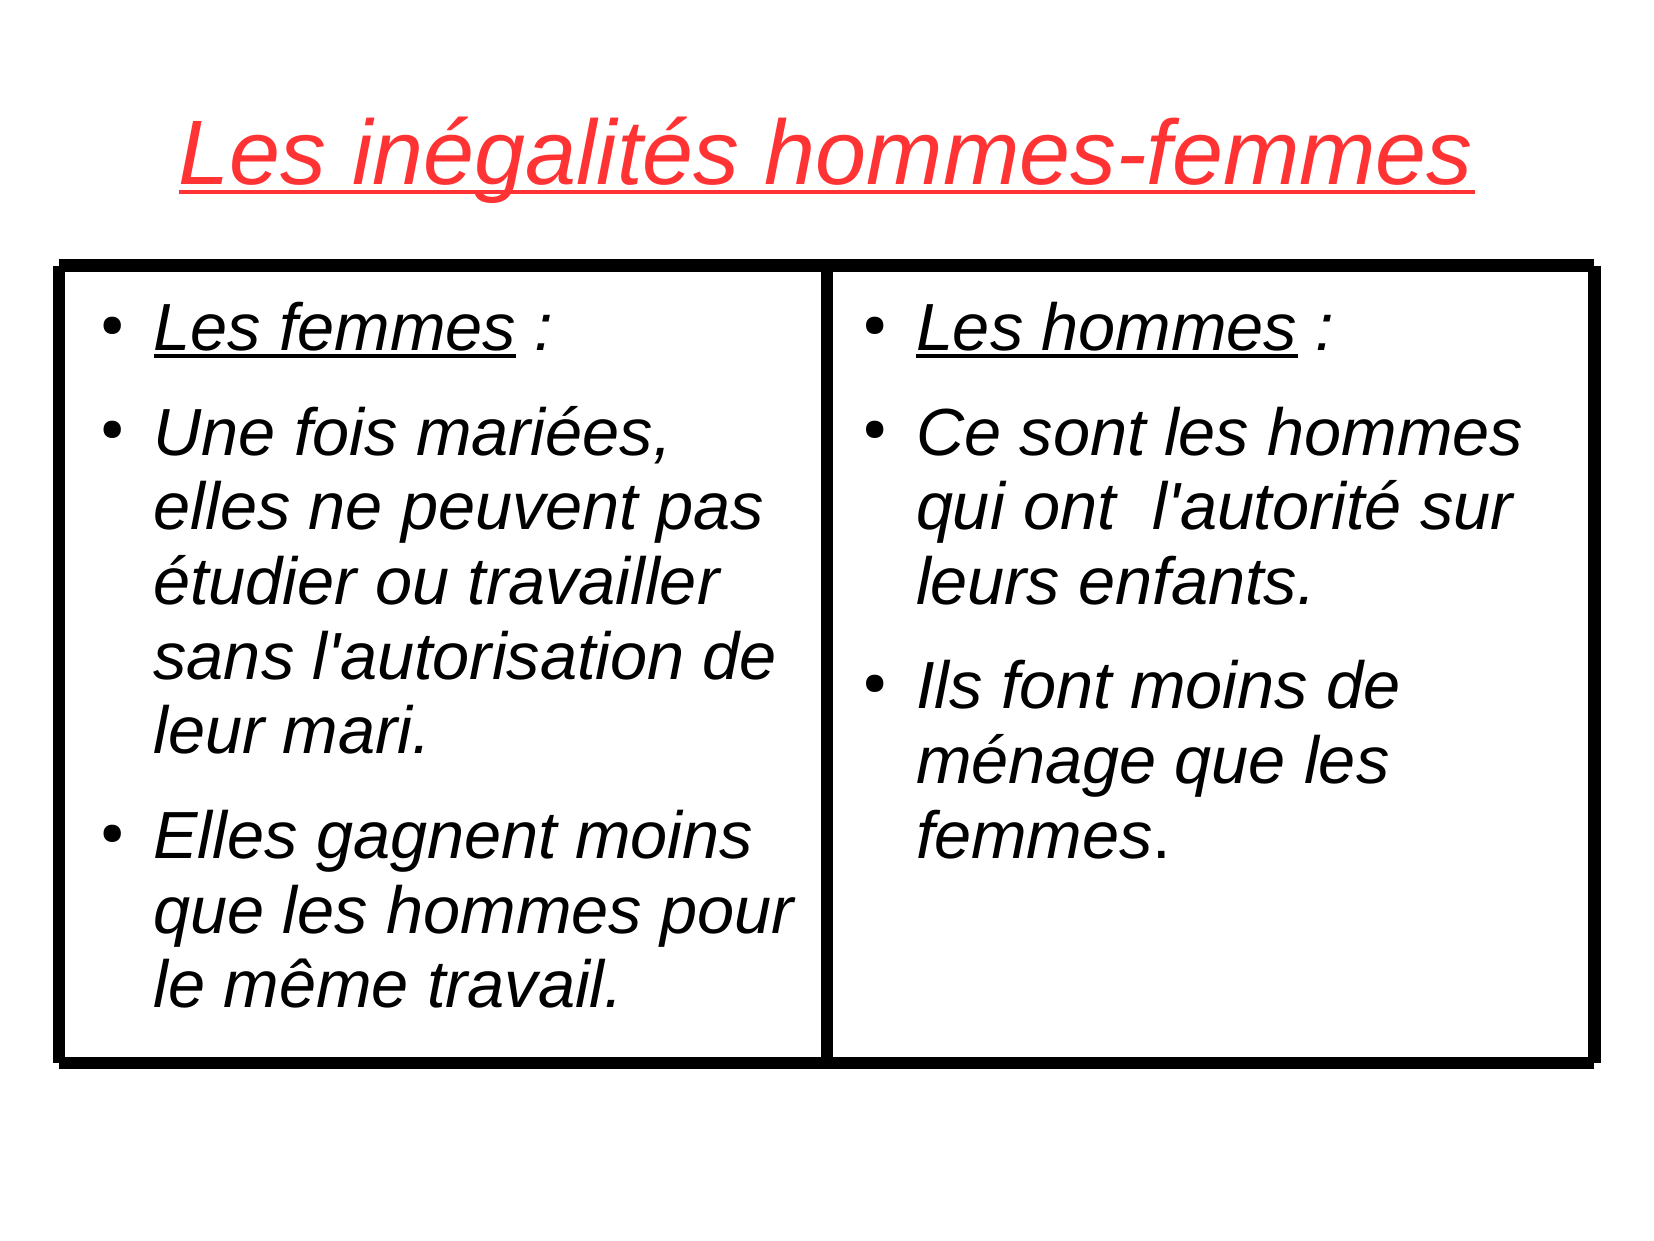

# Les inégalités hommes-femmes
Les femmes :
Une fois mariées, elles ne peuvent pas étudier ou travailler sans l'autorisation de leur mari.
Elles gagnent moins que les hommes pour le même travail.
Les hommes :
Ce sont les hommes qui ont l'autorité sur leurs enfants.
Ils font moins de ménage que les femmes.